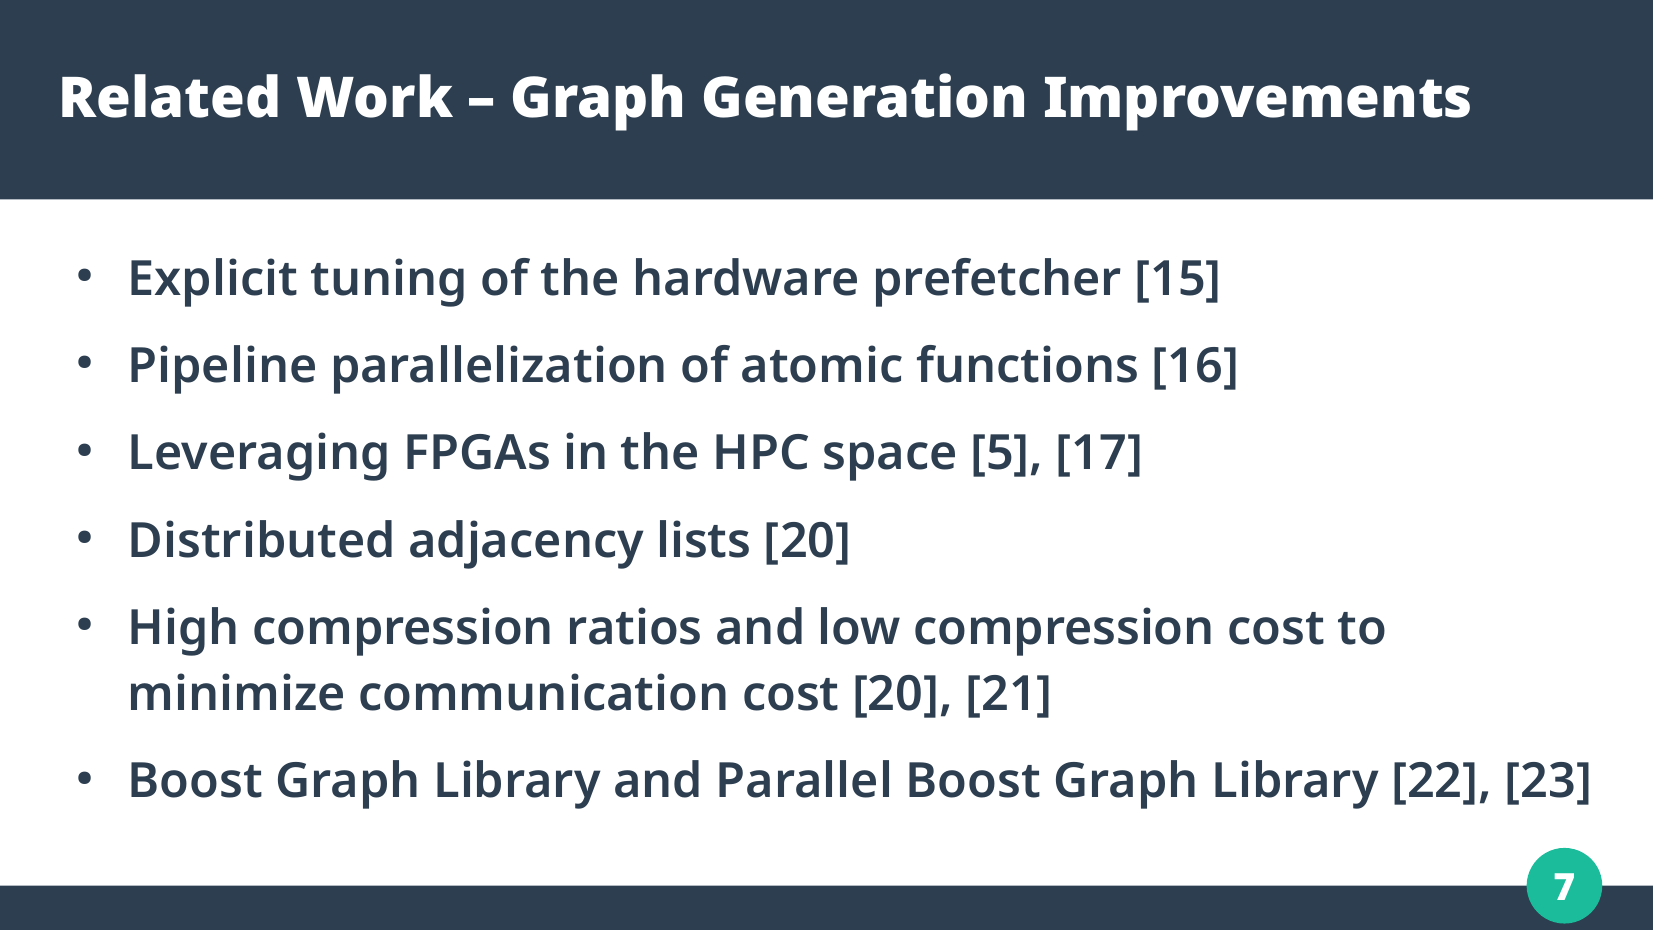

# Related Work – Graph Generation Improvements
Explicit tuning of the hardware prefetcher [15]
Pipeline parallelization of atomic functions [16]
Leveraging FPGAs in the HPC space [5], [17]
Distributed adjacency lists [20]
High compression ratios and low compression cost to minimize communication cost [20], [21]
Boost Graph Library and Parallel Boost Graph Library [22], [23]